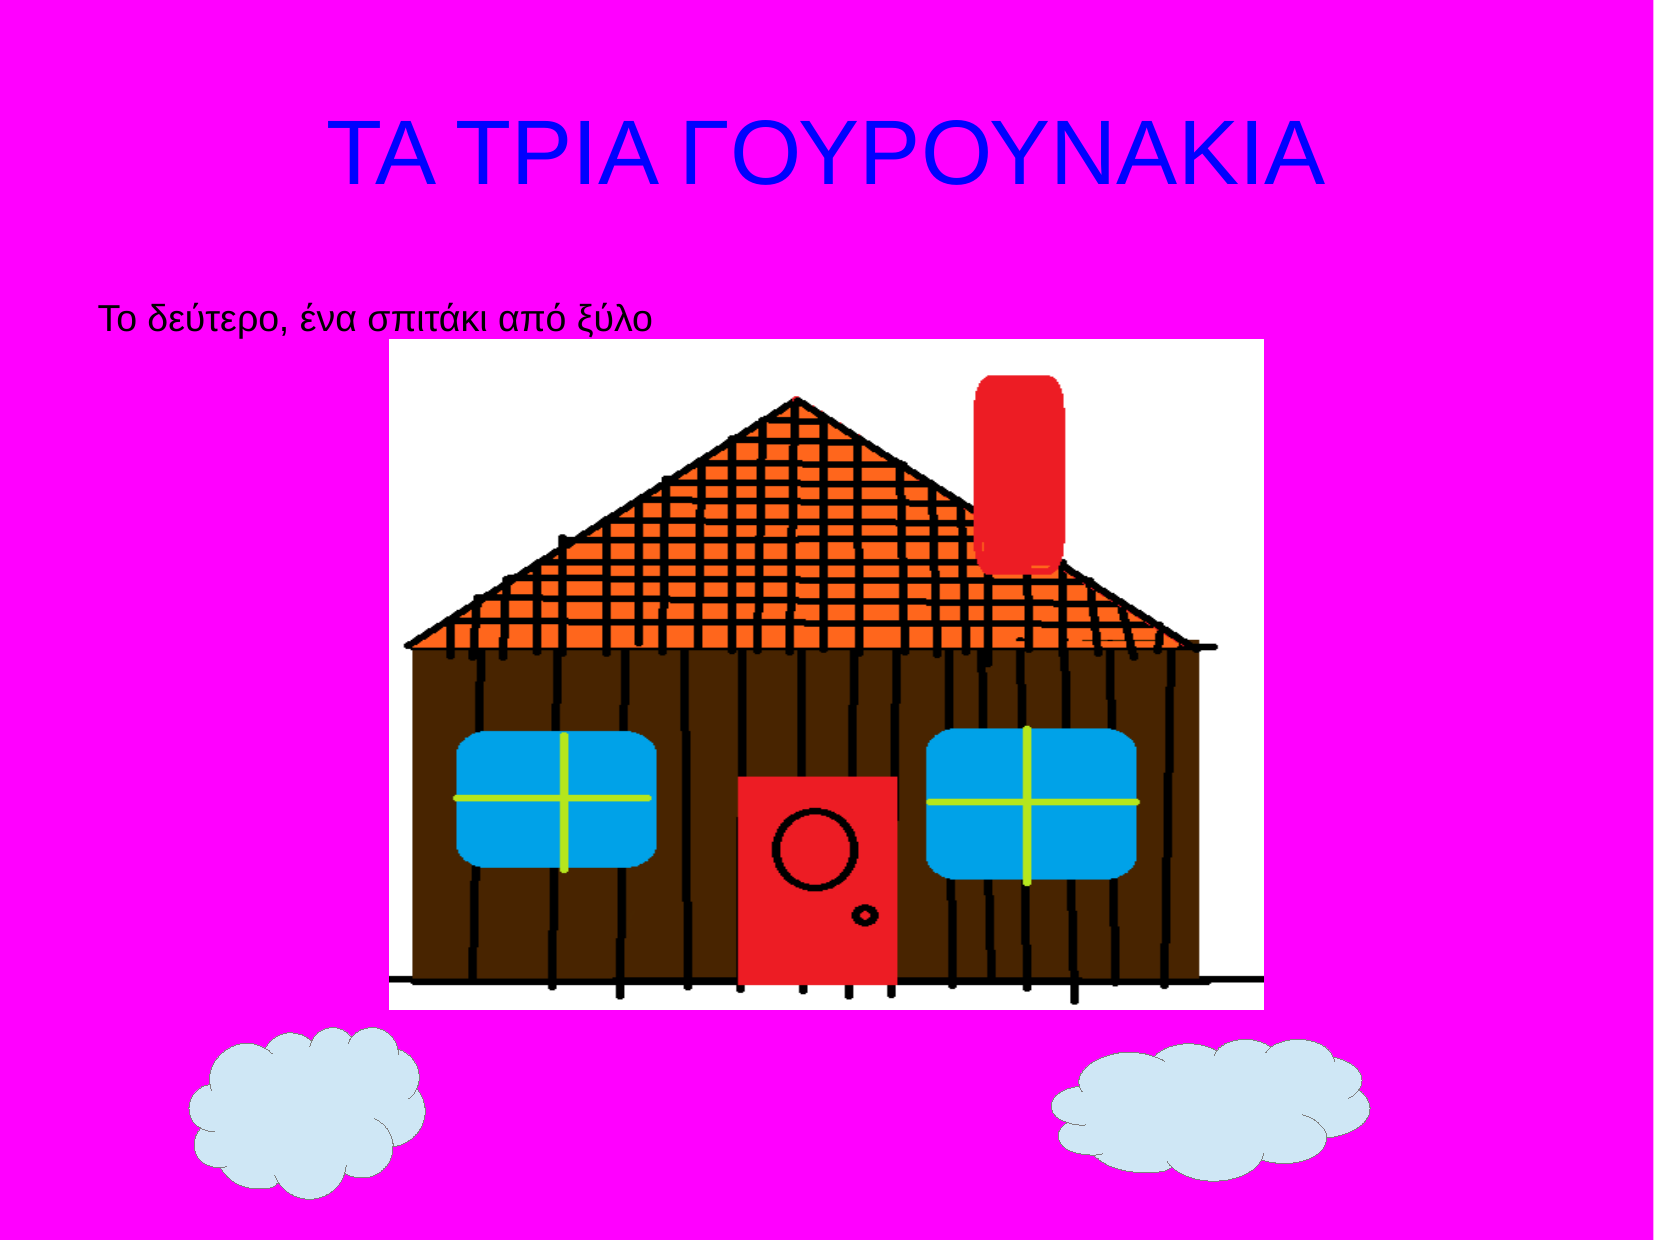

# ΤΑ ΤΡΙΑ ΓΟΥΡΟΥΝΑΚΙΑ
Το δεύτερο, ένα σπιτάκι από ξύλο